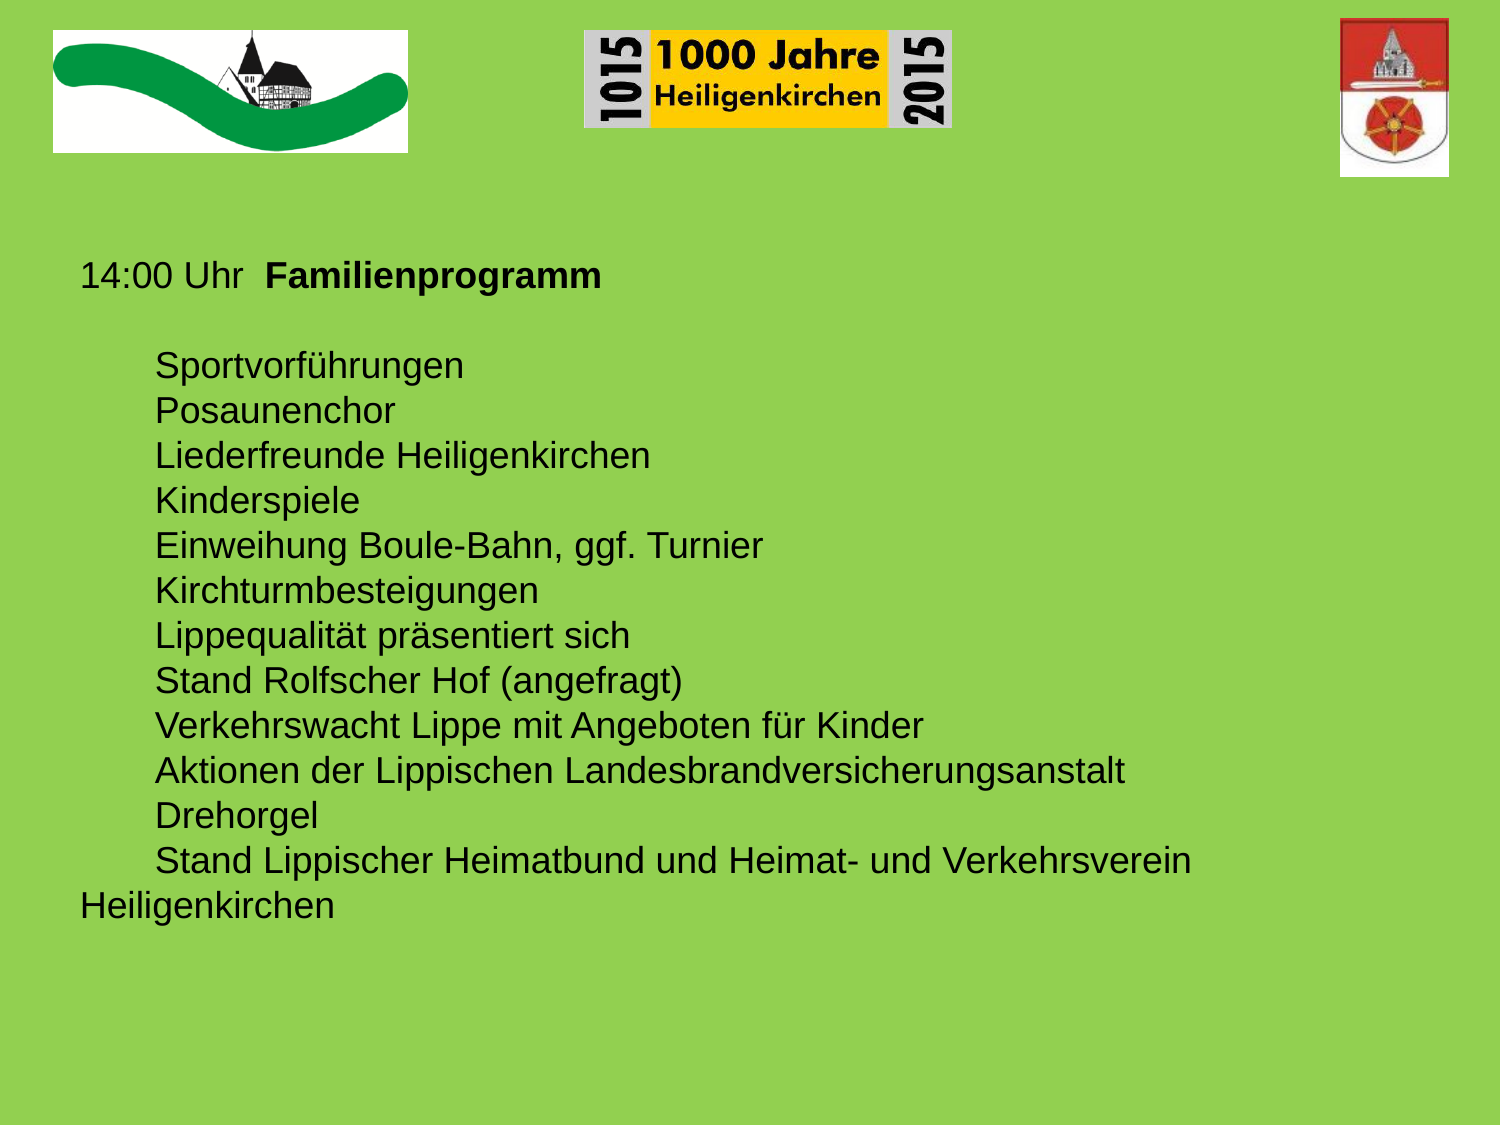

14:00 Uhr Familienprogramm
	Sportvorführungen
	Posaunenchor
	Liederfreunde Heiligenkirchen
	Kinderspiele
	Einweihung Boule-Bahn, ggf. Turnier
	Kirchturmbesteigungen
	Lippequalität präsentiert sich
	Stand Rolfscher Hof (angefragt)
	Verkehrswacht Lippe mit Angeboten für Kinder
	Aktionen der Lippischen Landesbrandversicherungsanstalt
	Drehorgel
	Stand Lippischer Heimatbund und Heimat- und Verkehrsverein 	Heiligenkirchen